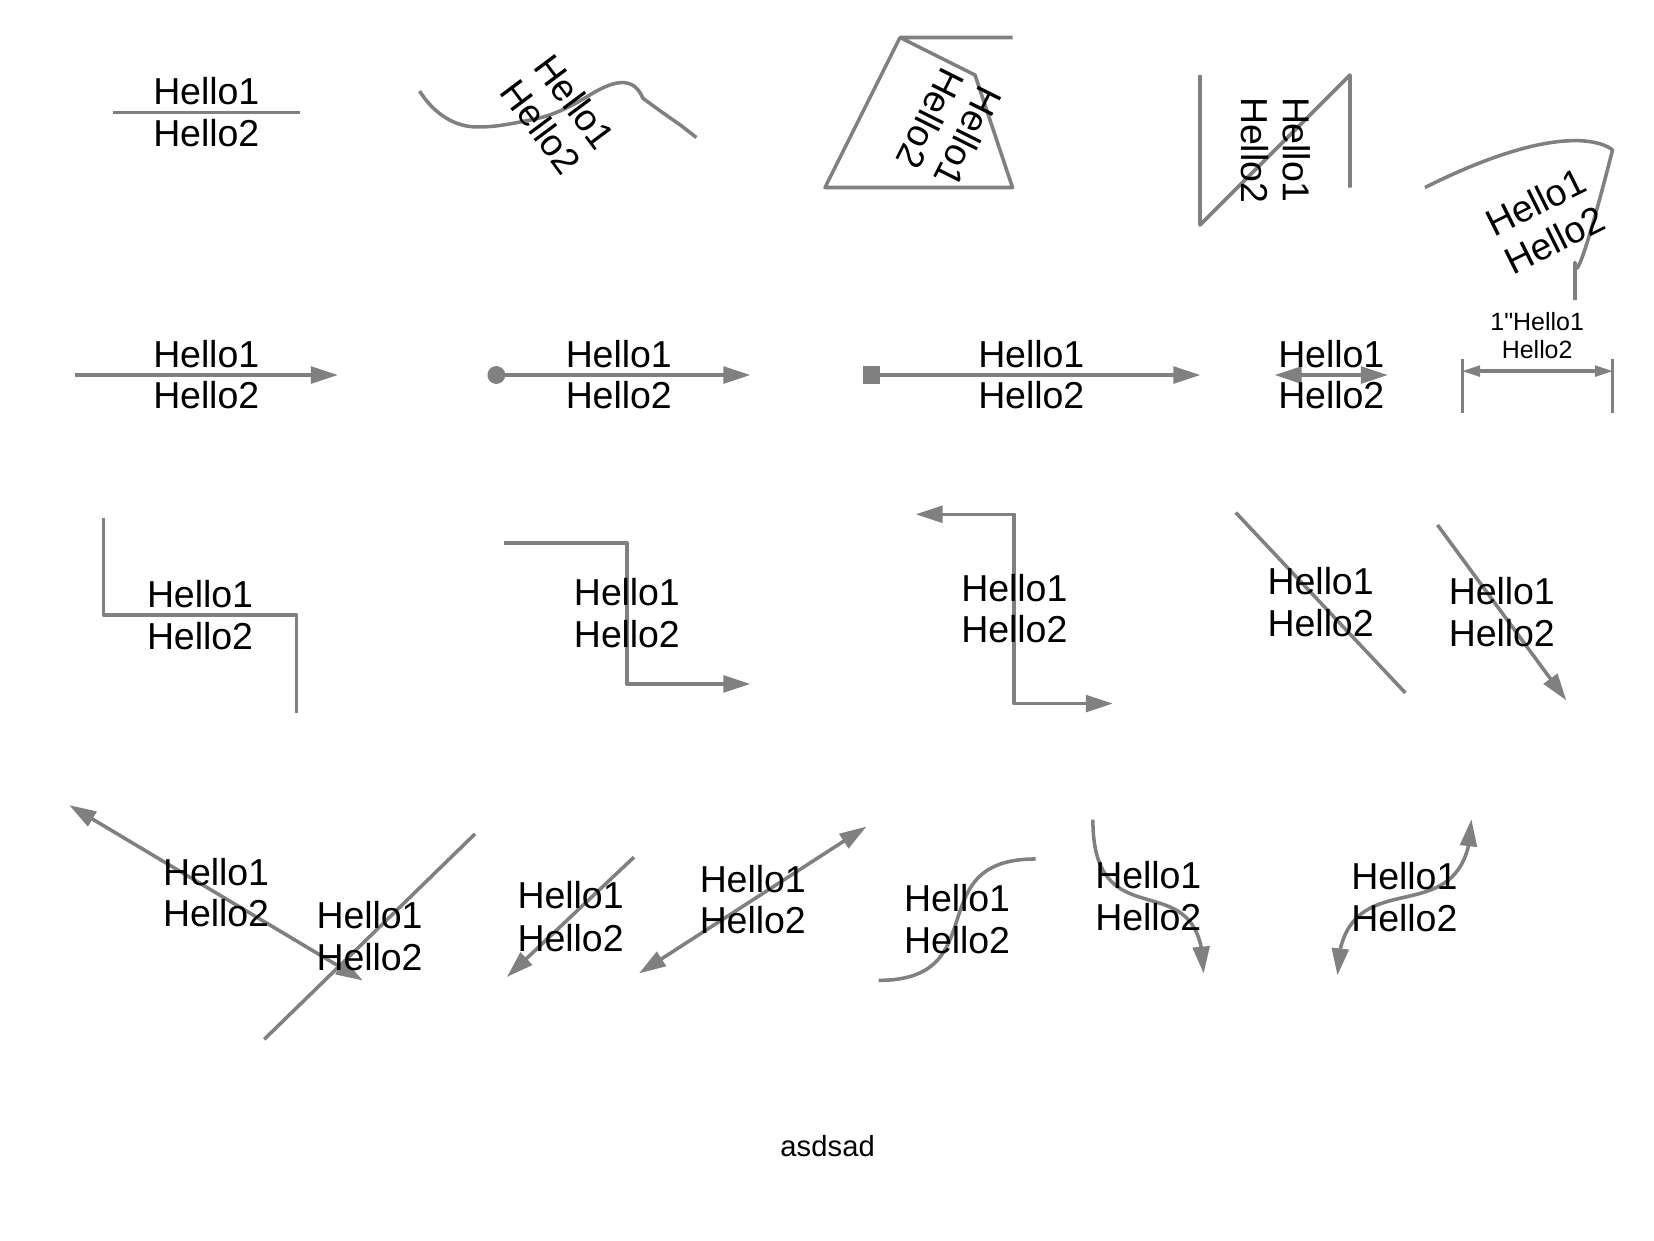

Hello1
Hello2
Hello1
Hello2
Hello1
Hello2
Hello1
Hello2
Hello1
Hello2
Hello1
Hello2
Hello1
Hello2
Hello1
Hello2
Hello1
Hello2
asdsad